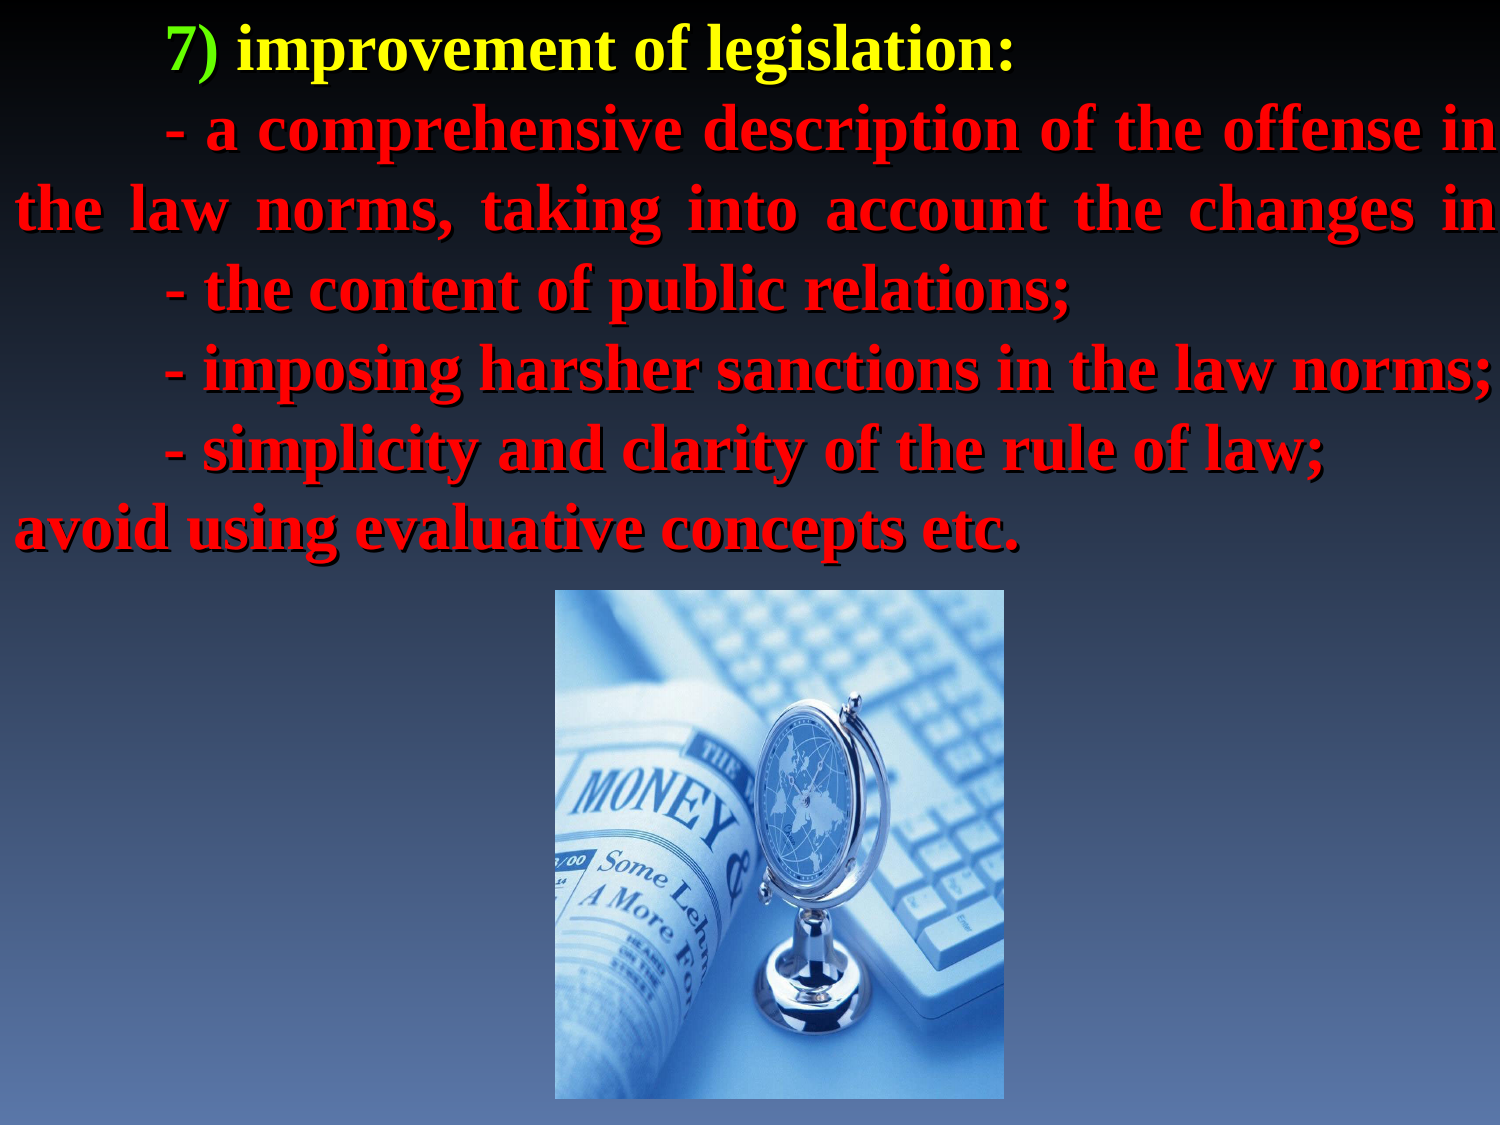

7) improvement of legislation:
	- a comprehensive description of the offense in the law norms, taking into account the changes in 	- the content of public relations;
	- imposing harsher sanctions in the law norms;
	- simplicity and clarity of the rule of law;
avoid using evaluative concepts etc.